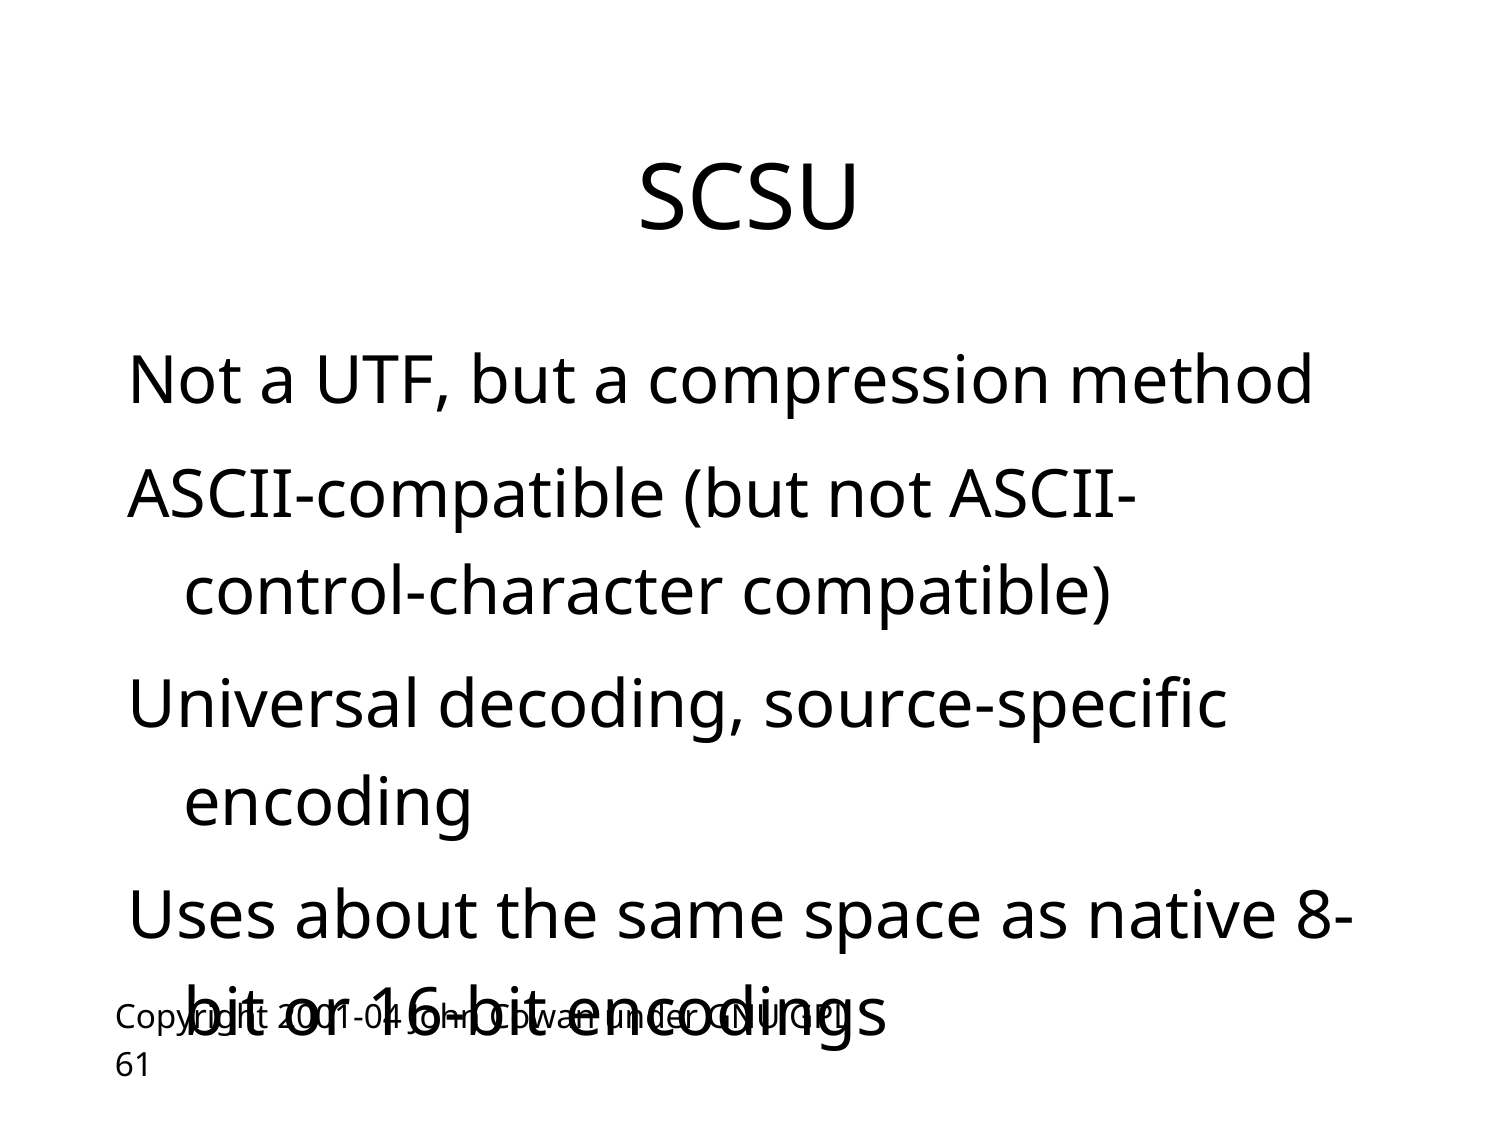

# SCSU
Not a UTF, but a compression method
ASCII-compatible (but not ASCII-control-character compatible)
Universal decoding, source-specific encoding
Uses about the same space as native 8-bit or 16-bit encodings